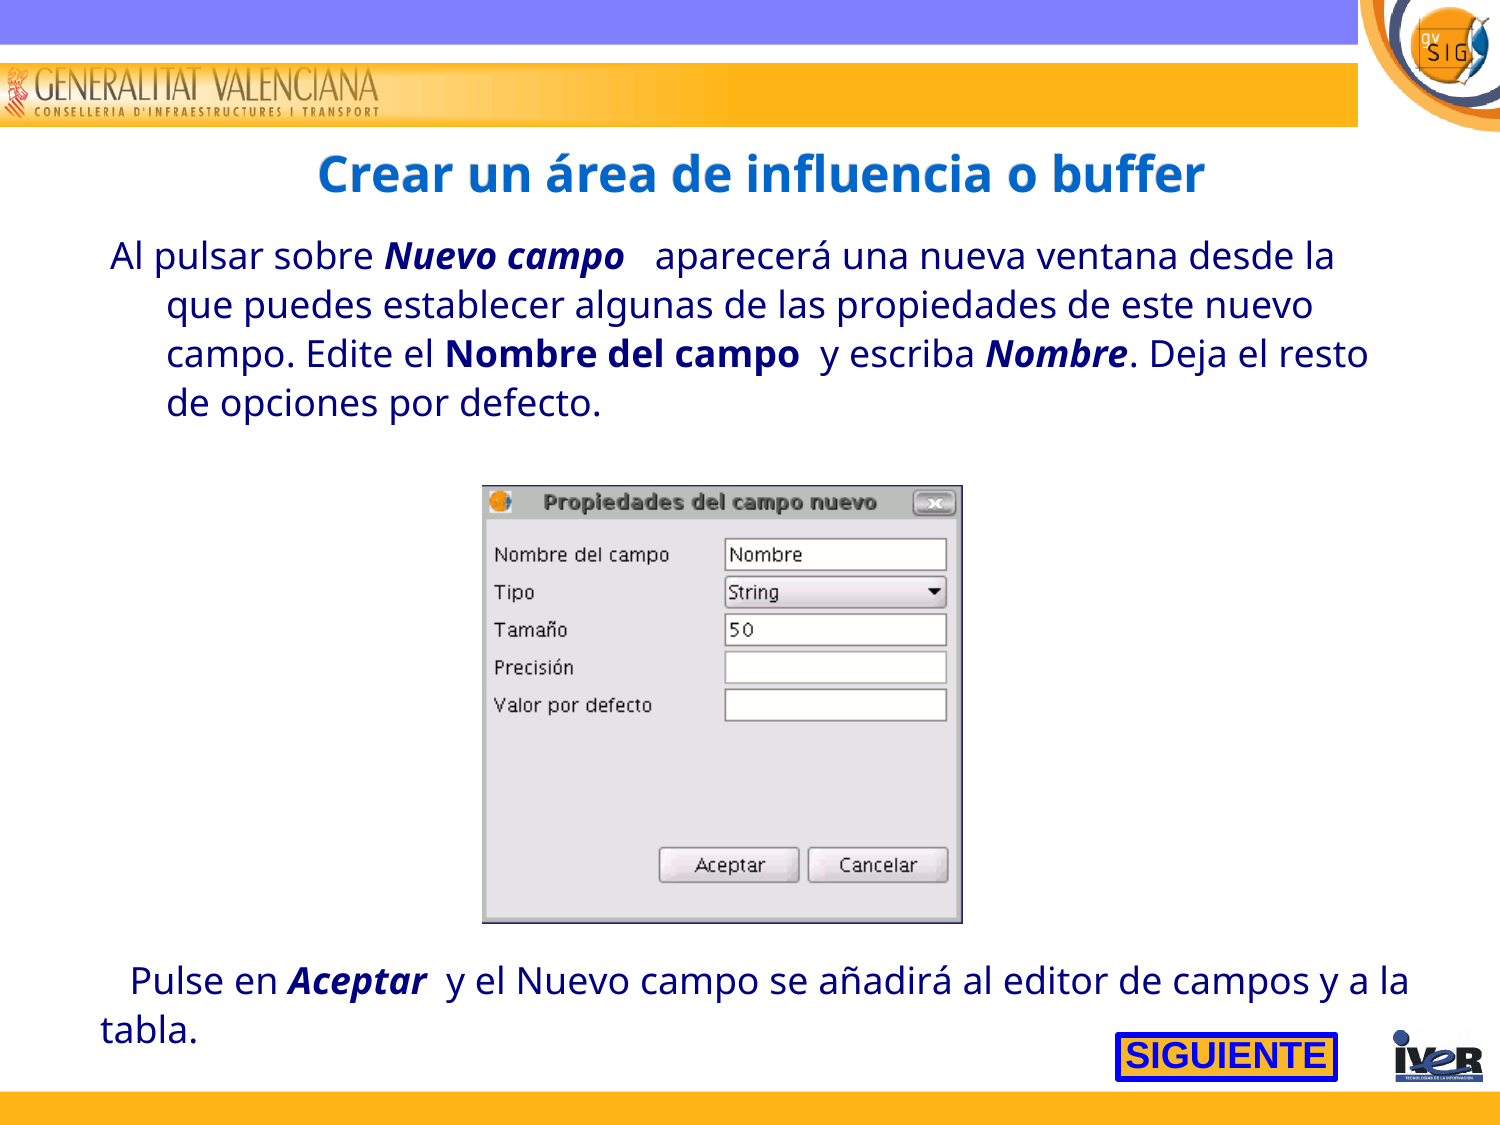

# Crear un área de influencia o buffer
Al pulsar sobre Nuevo campo aparecerá una nueva ventana desde la que puedes establecer algunas de las propiedades de este nuevo campo. Edite el Nombre del campo y escriba Nombre. Deja el resto de opciones por defecto.
 Pulse en Aceptar y el Nuevo campo se añadirá al editor de campos y a la tabla.
SIGUIENTE